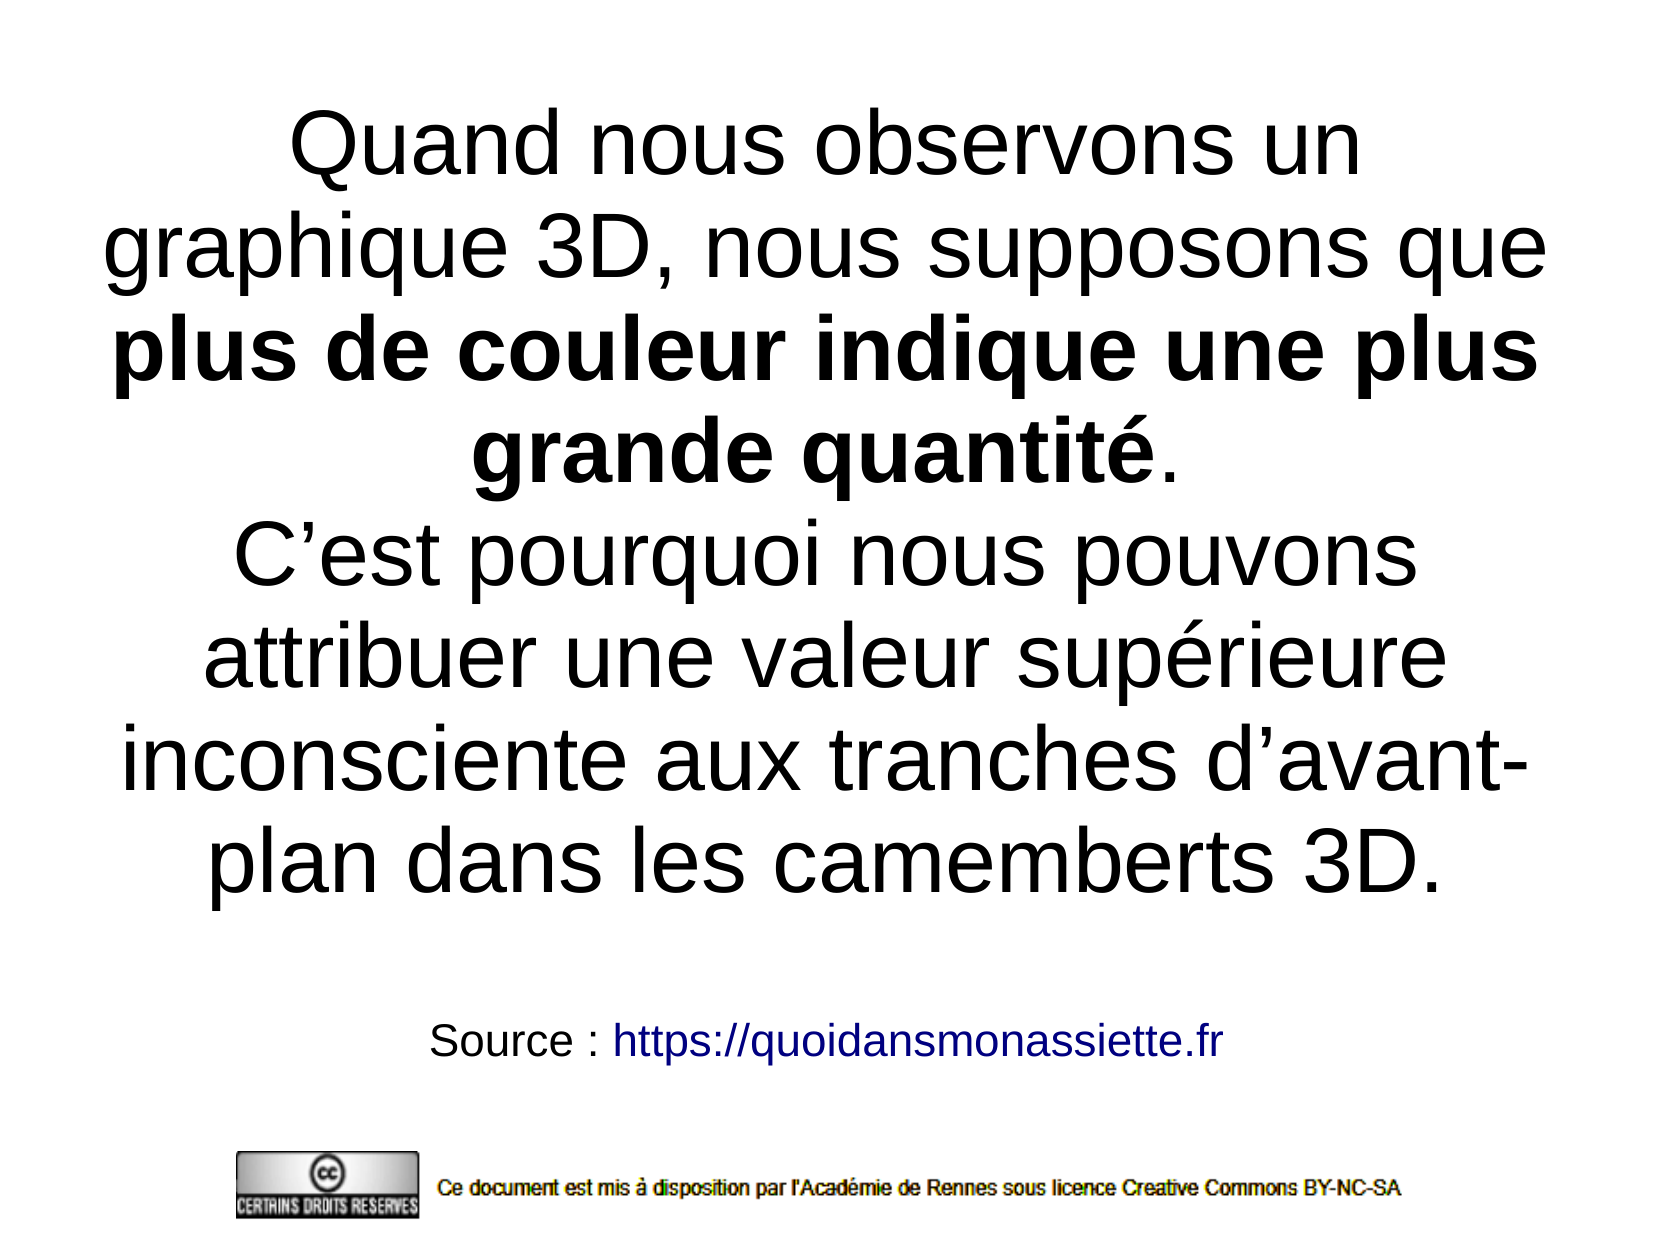

# Quand nous observons un graphique 3D, nous supposons que plus de couleur indique une plus grande quantité.
C’est pourquoi nous pouvons attribuer une valeur supérieure inconsciente aux tranches d’avant-plan dans les camemberts 3D.
Source : https://quoidansmonassiette.fr